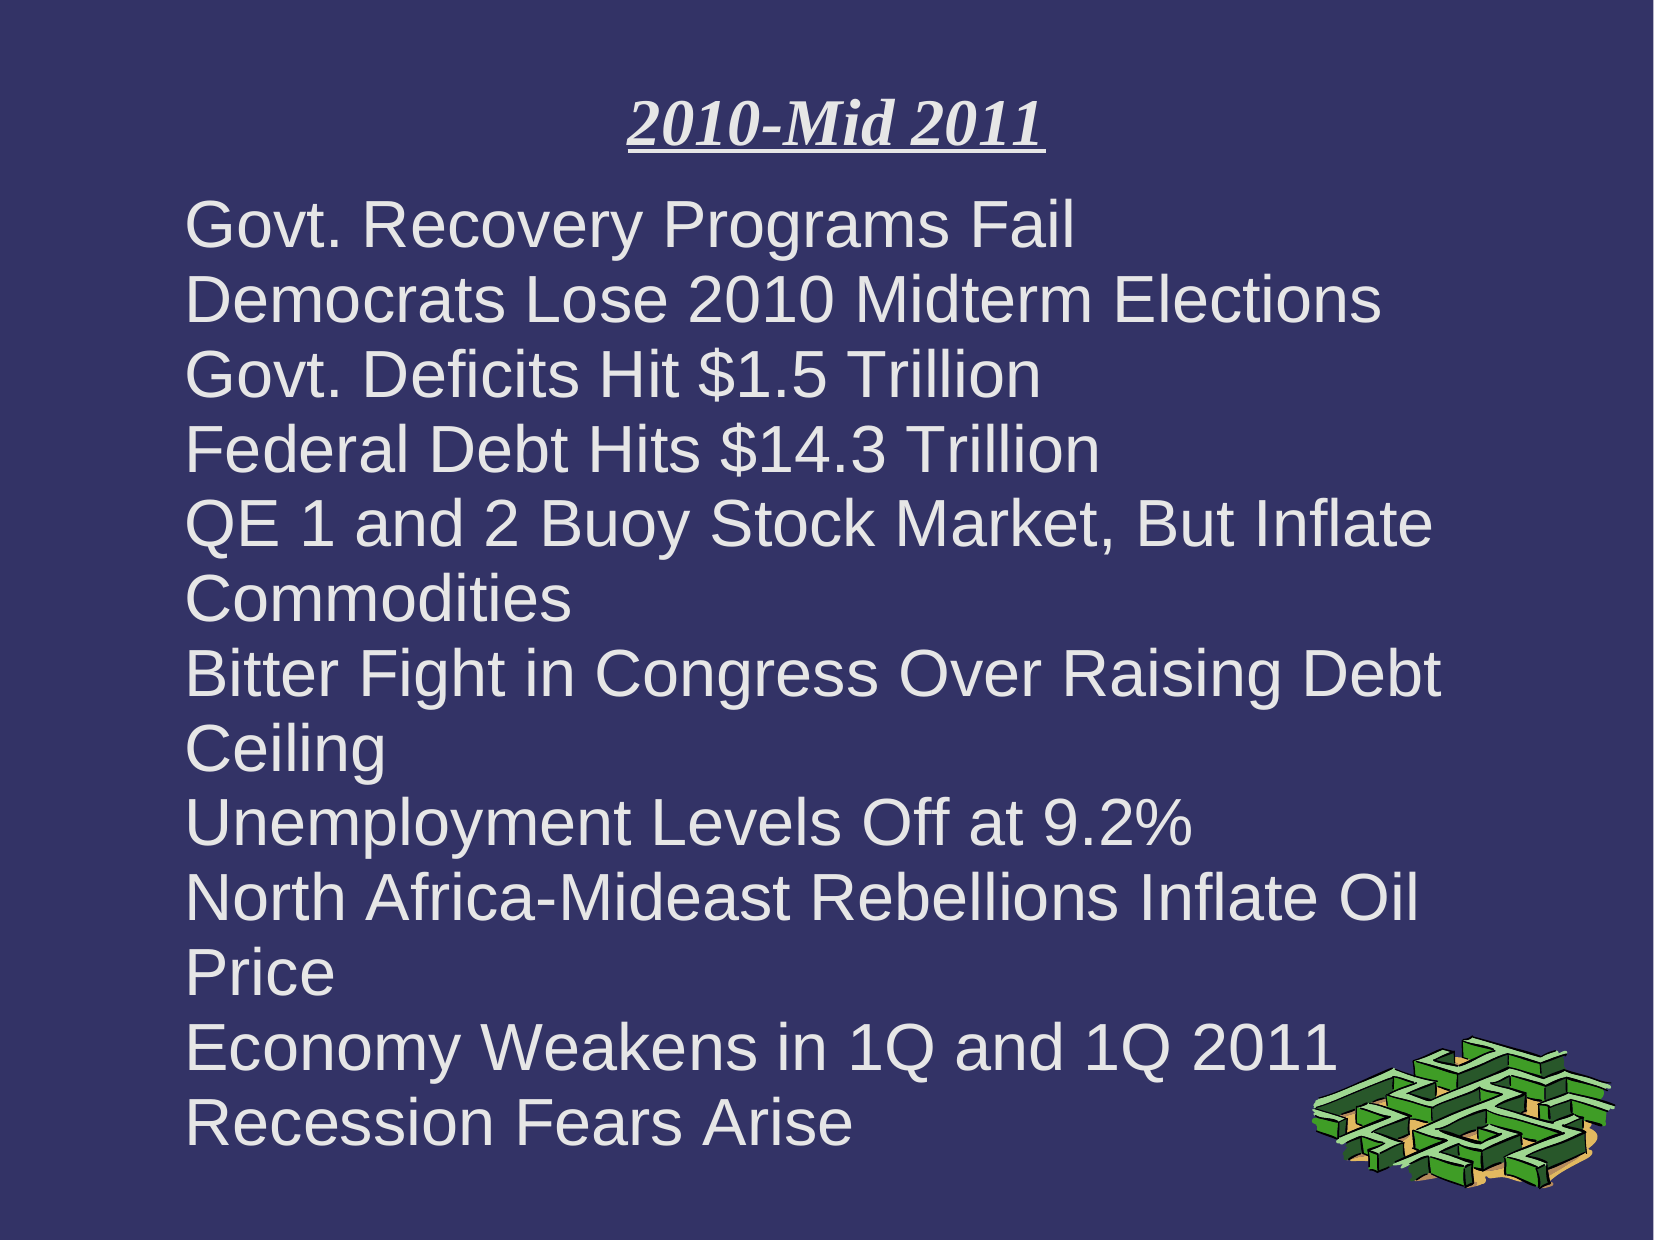

# 2010-Mid 2011
Govt. Recovery Programs Fail
Democrats Lose 2010 Midterm Elections
Govt. Deficits Hit $1.5 Trillion
Federal Debt Hits $14.3 Trillion
QE 1 and 2 Buoy Stock Market, But Inflate Commodities
Bitter Fight in Congress Over Raising Debt Ceiling
Unemployment Levels Off at 9.2%
North Africa-Mideast Rebellions Inflate Oil Price
Economy Weakens in 1Q and 1Q 2011
Recession Fears Arise